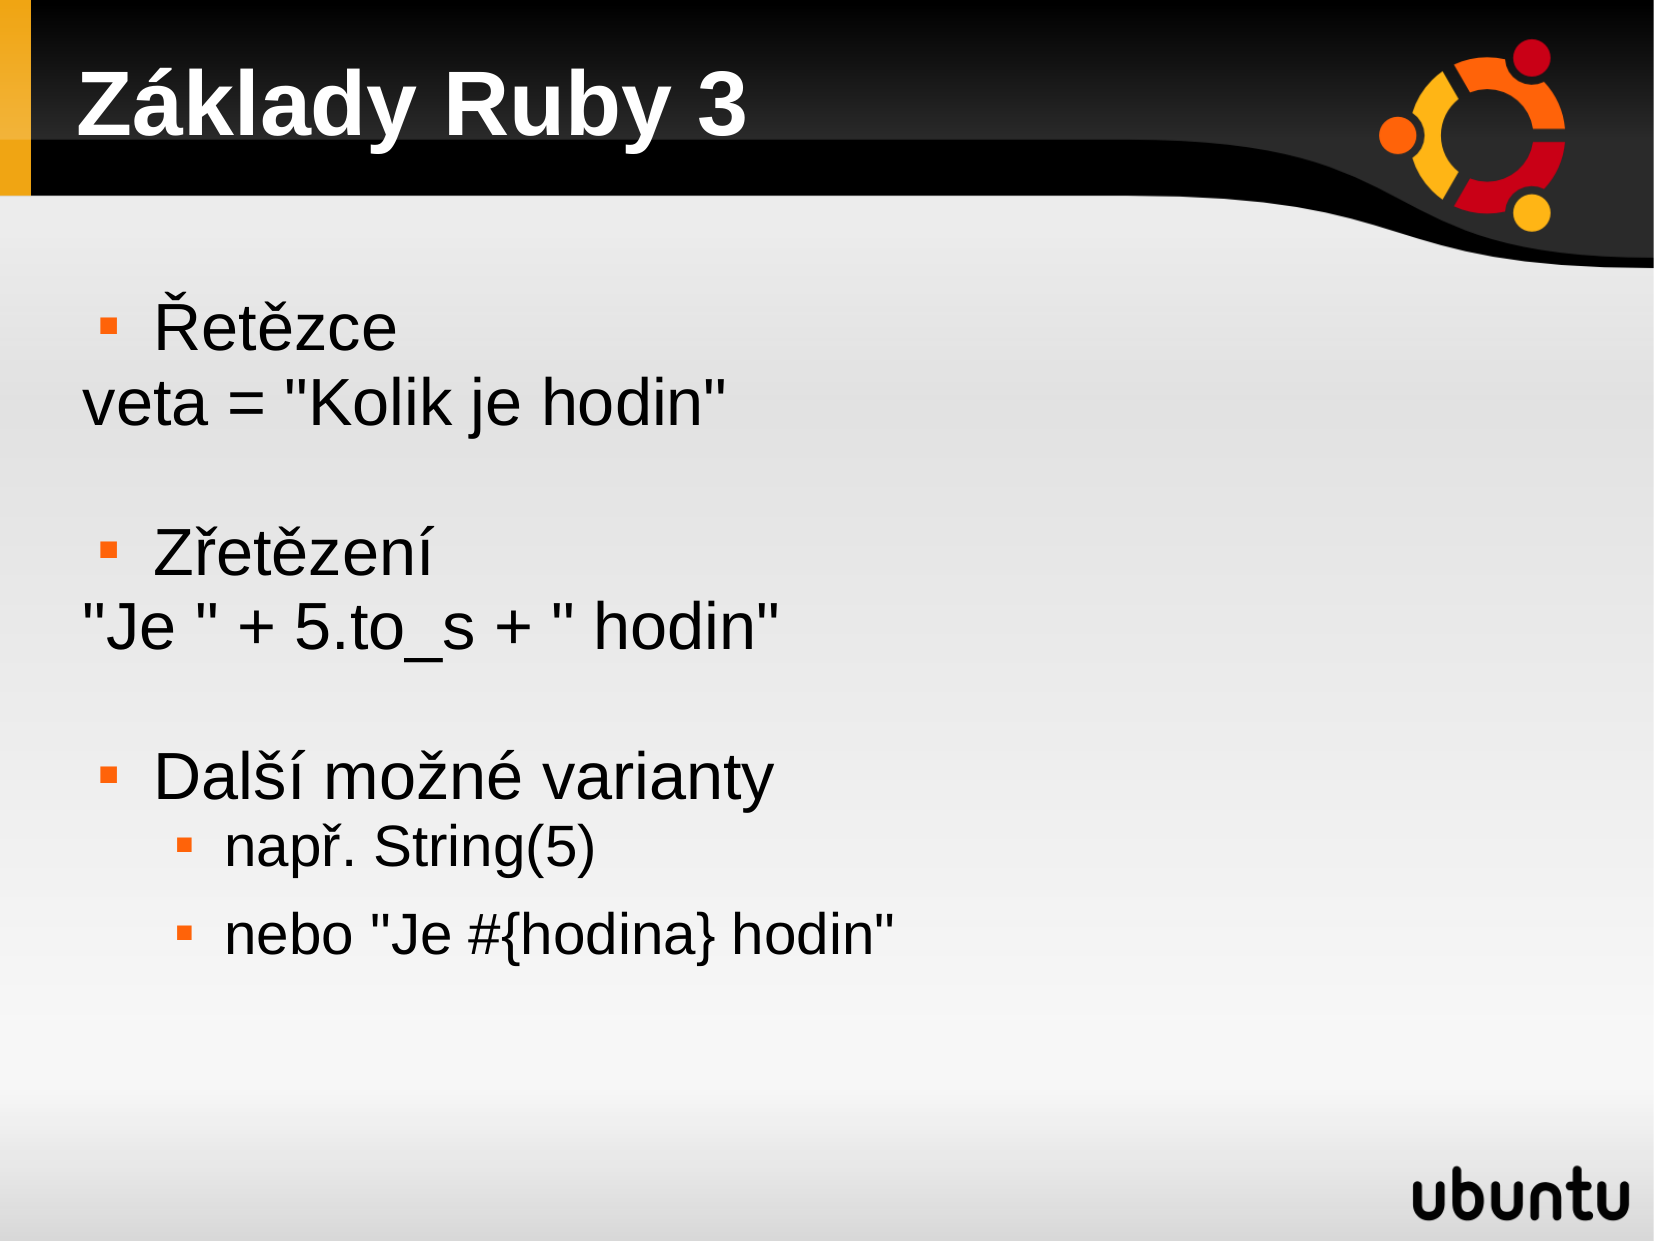

# Základy Ruby 3
Řetězce
veta = "Kolik je hodin"
Zřetězení
"Je " + 5.to_s + " hodin"
Další možné varianty
např. String(5)
nebo "Je #{hodina} hodin"